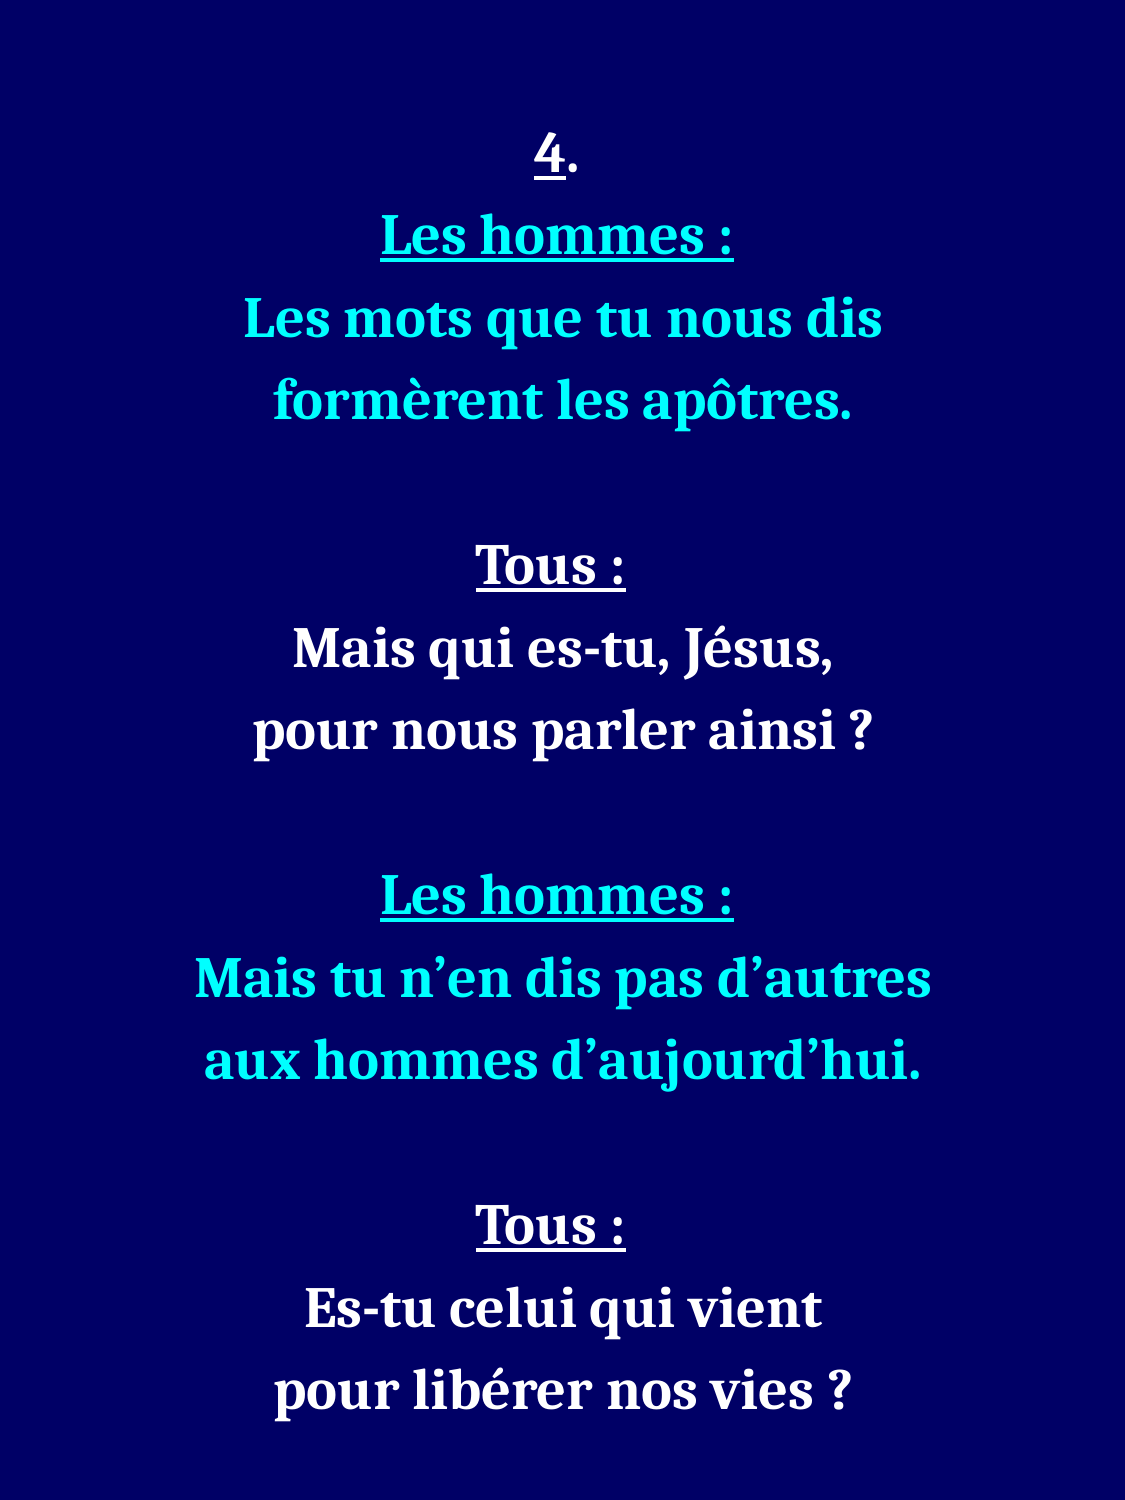

4.
Les hommes :
Les mots que tu nous dis
formèrent les apôtres.
Tous :
Mais qui es-tu, Jésus,
pour nous parler ainsi ?
Les hommes :
Mais tu n’en dis pas d’autres
aux hommes d’aujourd’hui.
Tous :
Es-tu celui qui vient
pour libérer nos vies ?